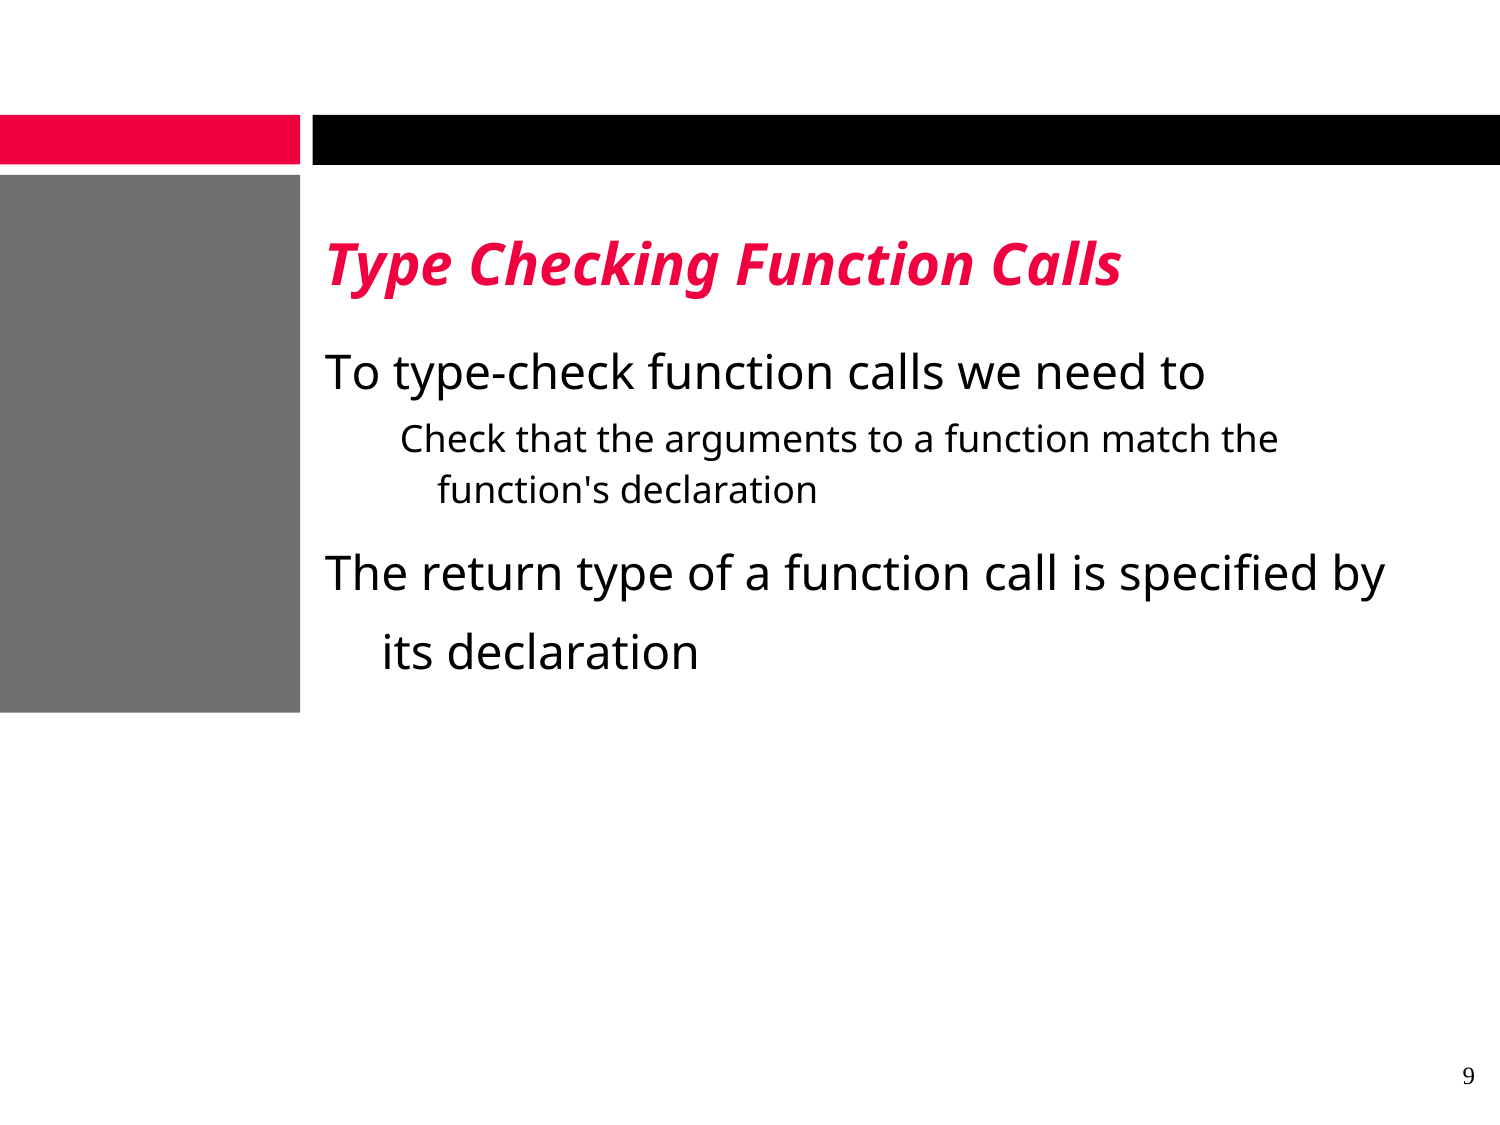

# Type Checking Function Calls
To type-check function calls we need to
Check that the arguments to a function match the function's declaration
The return type of a function call is specified by its declaration
9